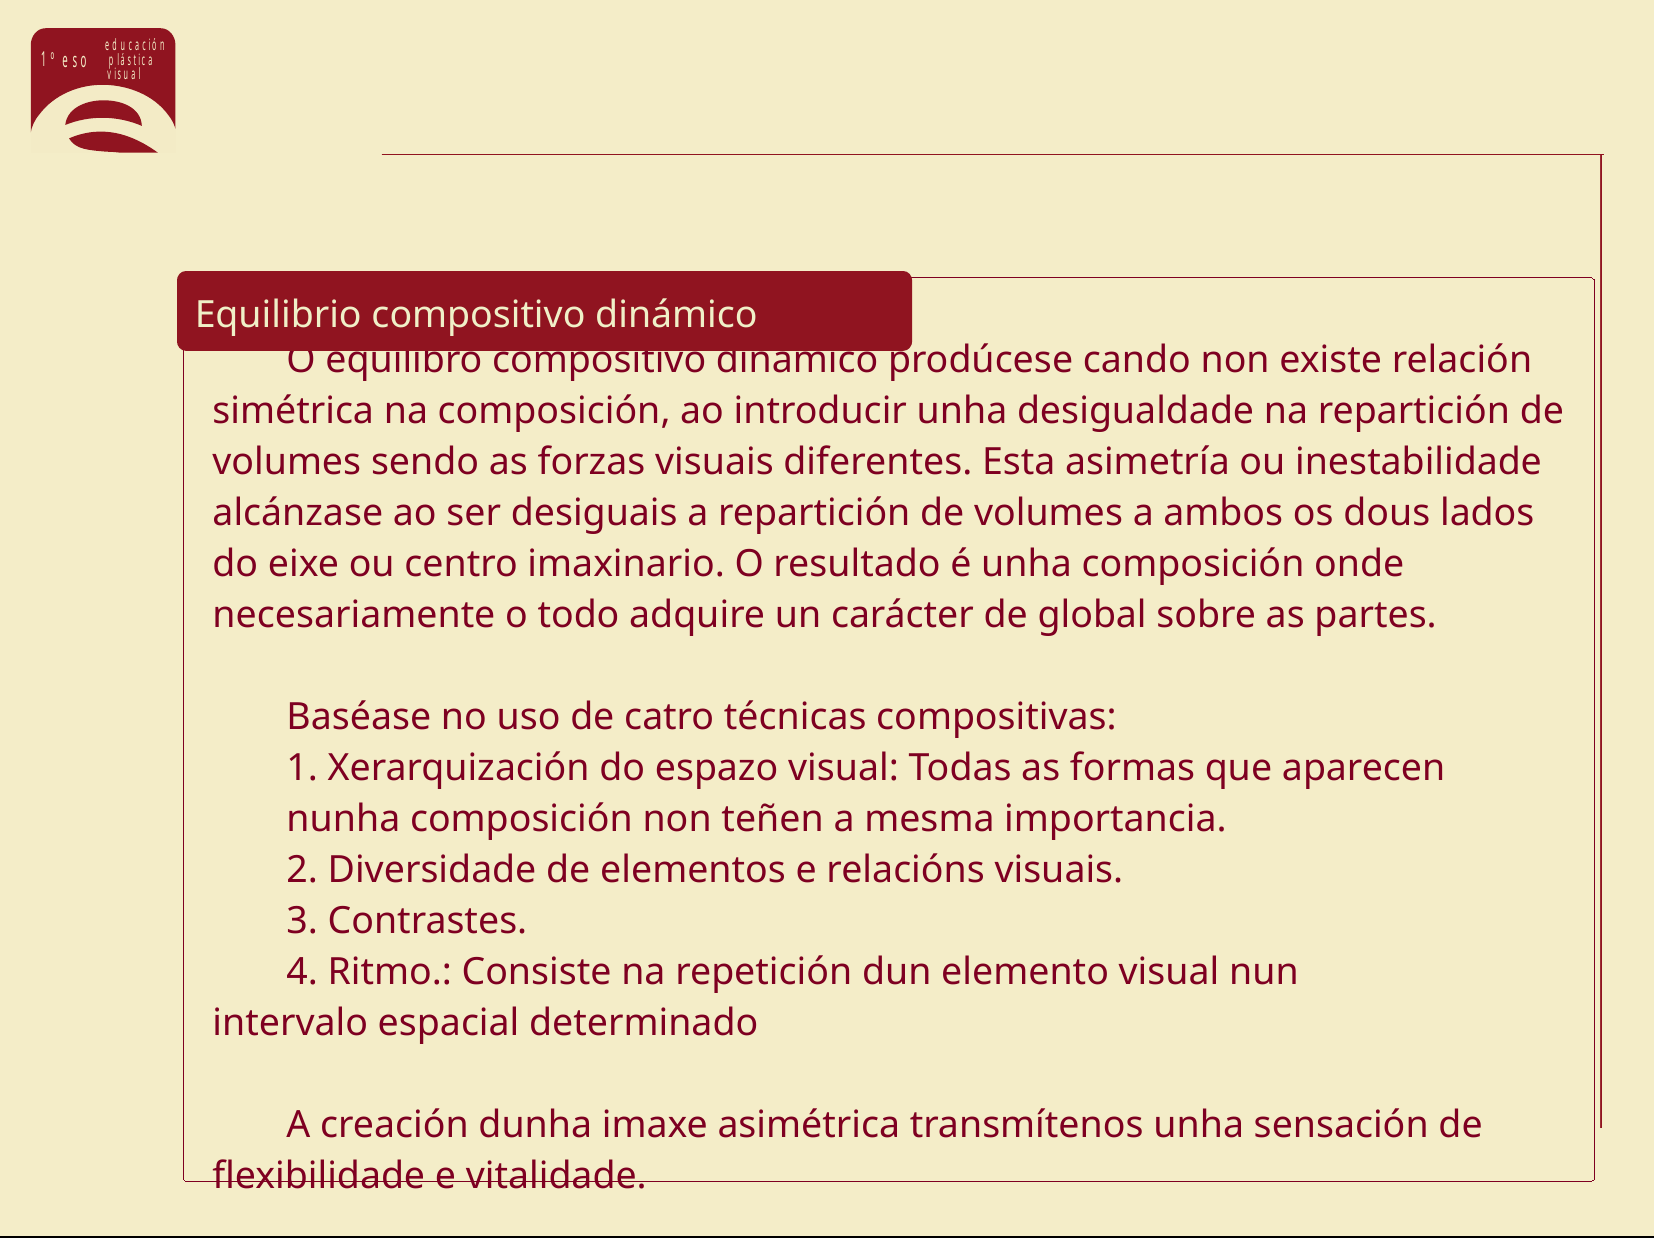

Equilibrio compositivo dinámico
#
	O equilibro compositivo dinámico prodúcese cando non existe relación simétrica na composición, ao introducir unha desigualdade na repartición de volumes sendo as forzas visuais diferentes. Esta asimetría ou inestabilidade alcánzase ao ser desiguais a repartición de volumes a ambos os dous lados do eixe ou centro imaxinario. O resultado é unha composición onde necesariamente o todo adquire un carácter de global sobre as partes.
	Baséase no uso de catro técnicas compositivas:
	1. Xerarquización do espazo visual: Todas as formas que aparecen
	nunha composición non teñen a mesma importancia.
	2. Diversidade de elementos e relacións visuais.
	3. Contrastes.
	4. Ritmo.: Consiste na repetición dun elemento visual nun 			intervalo espacial determinado
	A creación dunha imaxe asimétrica transmítenos unha sensación de flexibilidade e vitalidade.